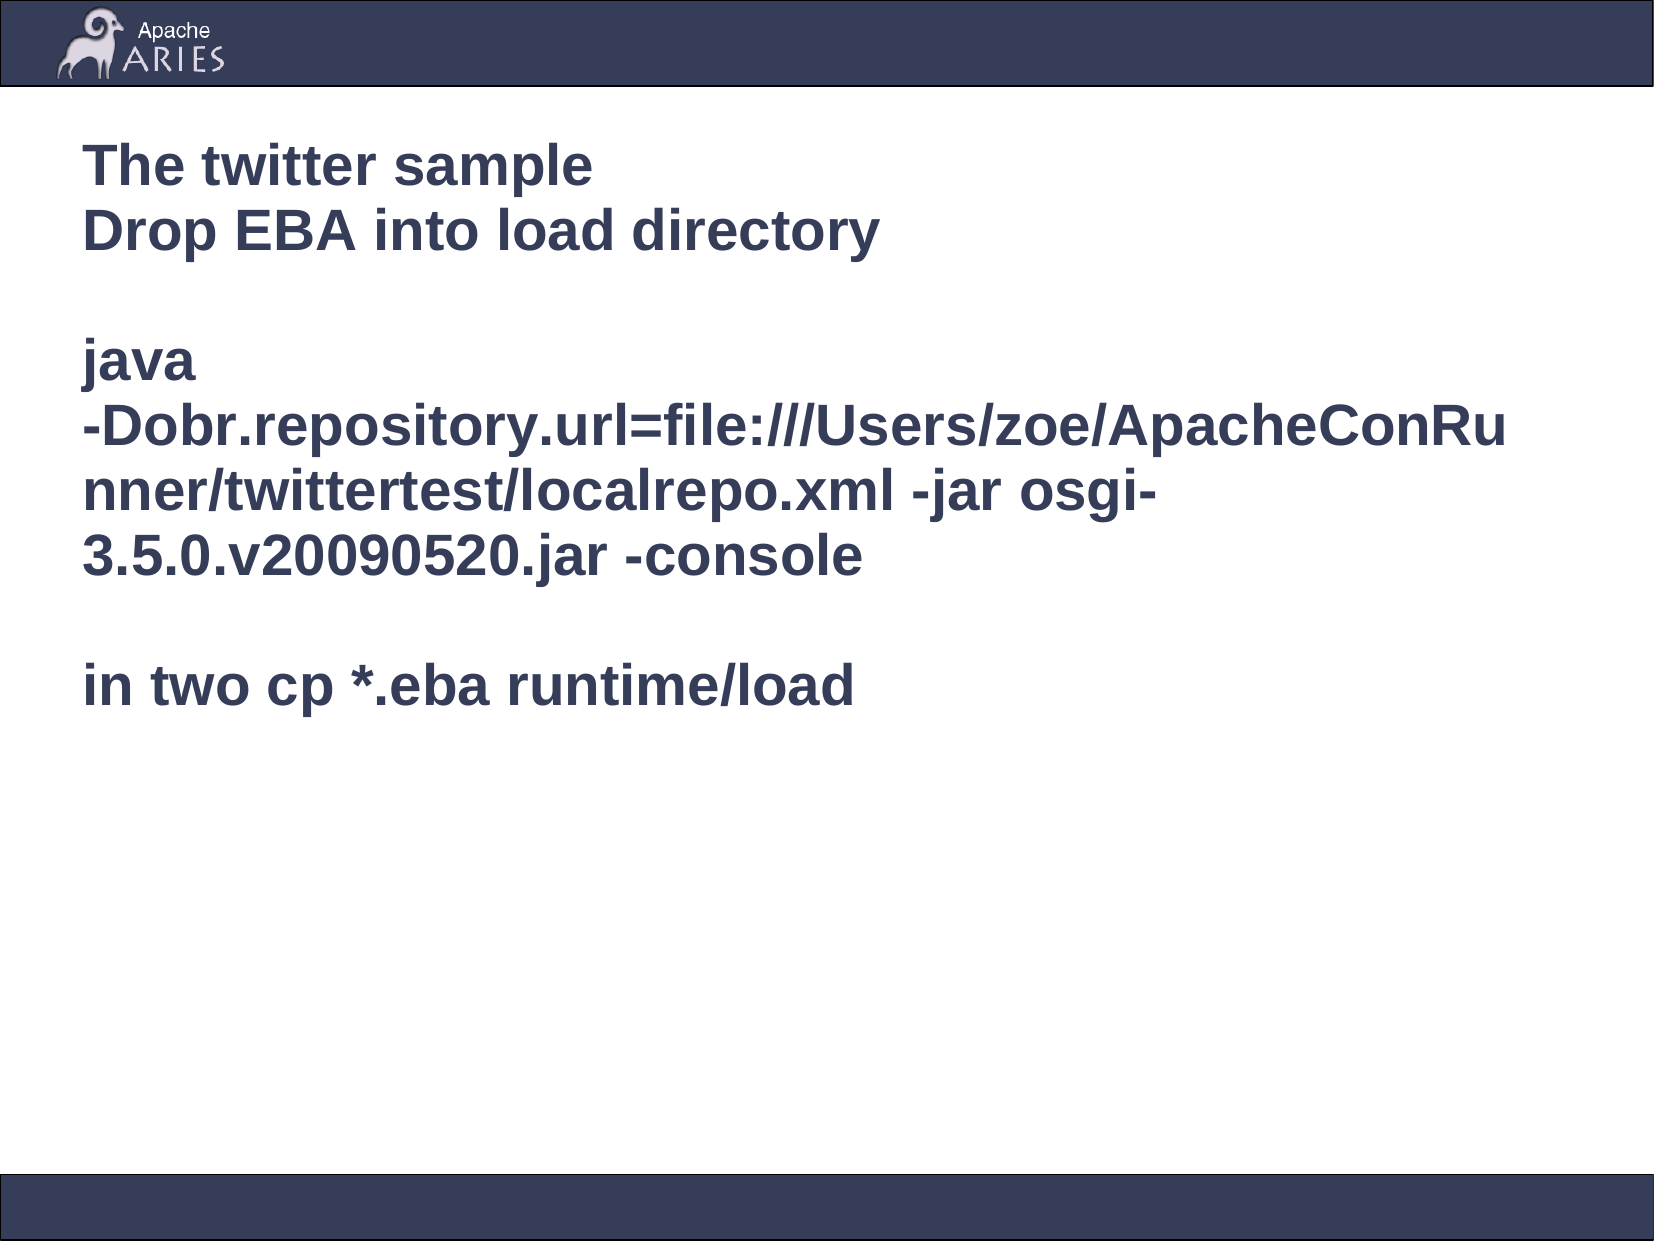

# The twitter sample Drop EBA into load directory java -Dobr.repository.url=file:///Users/zoe/ApacheConRunner/twittertest/localrepo.xml -jar osgi-3.5.0.v20090520.jar -console in two cp *.eba runtime/load
40